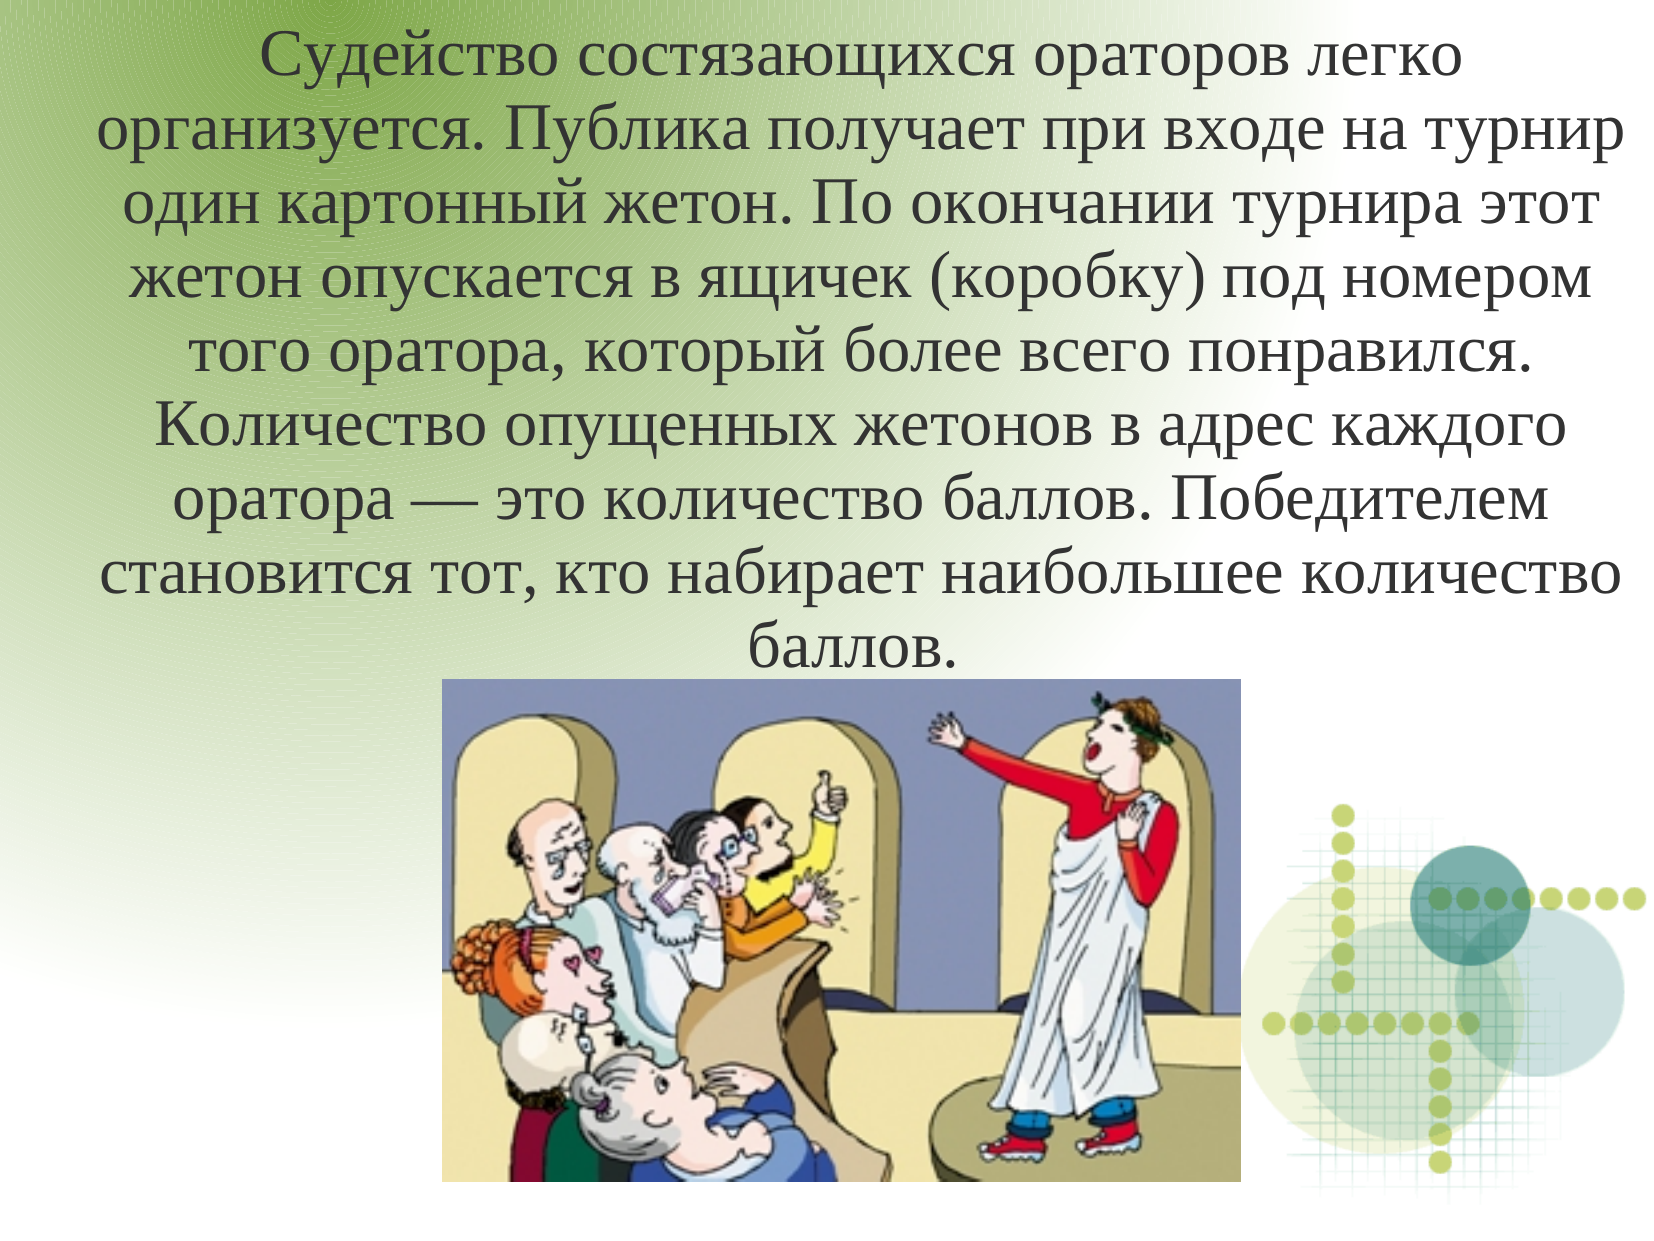

# Судейство состязающихся ораторов легко организуется. Публика получает при входе на турнир один картонный жетон. По окончании турнира этот жетон опускается в ящичек (коробку) под номером того оратора, который более всего понравился. Количество опущенных жетонов в адрес каждого оратора — это количество баллов. Победителем становится тот, кто набирает наибольшее количество баллов.